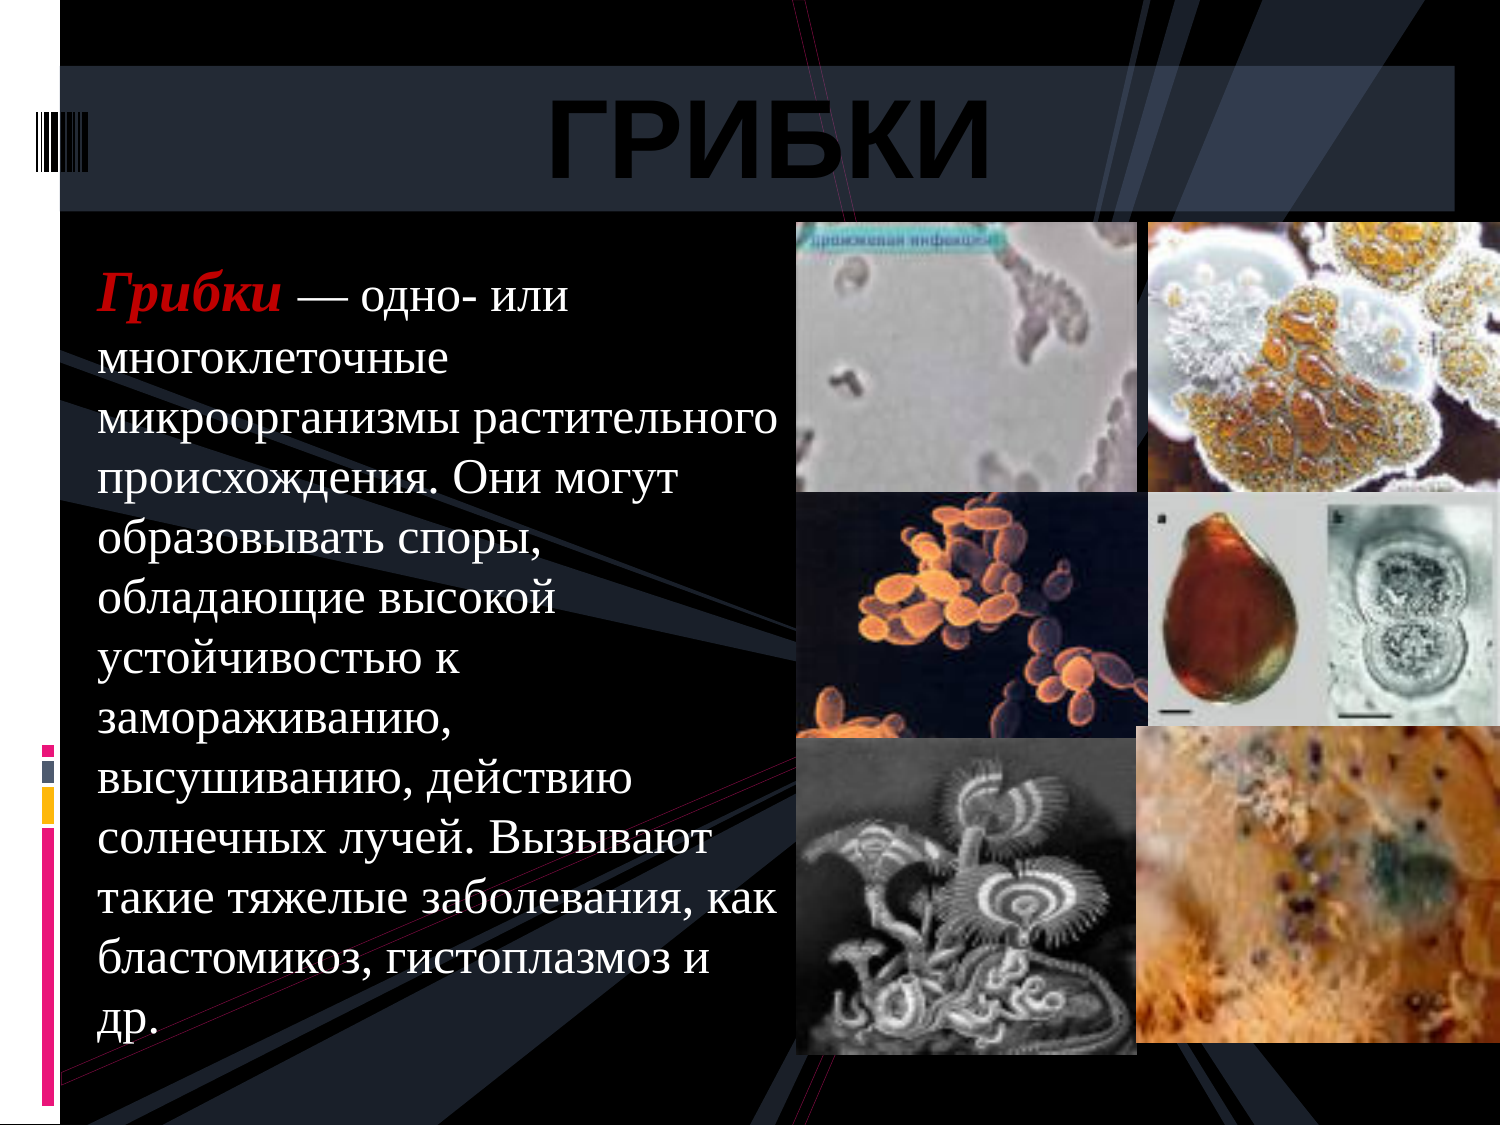

Грибки
Грибки — одно- или многоклеточные микроорганизмы растительного происхождения. Они могут образовывать споры, обладающие высокой устойчивостью к замораживанию, высушиванию, действию солнечных лучей. Вызывают такие тяжелые заболевания, как бластомикоз, гистоплазмоз и др.